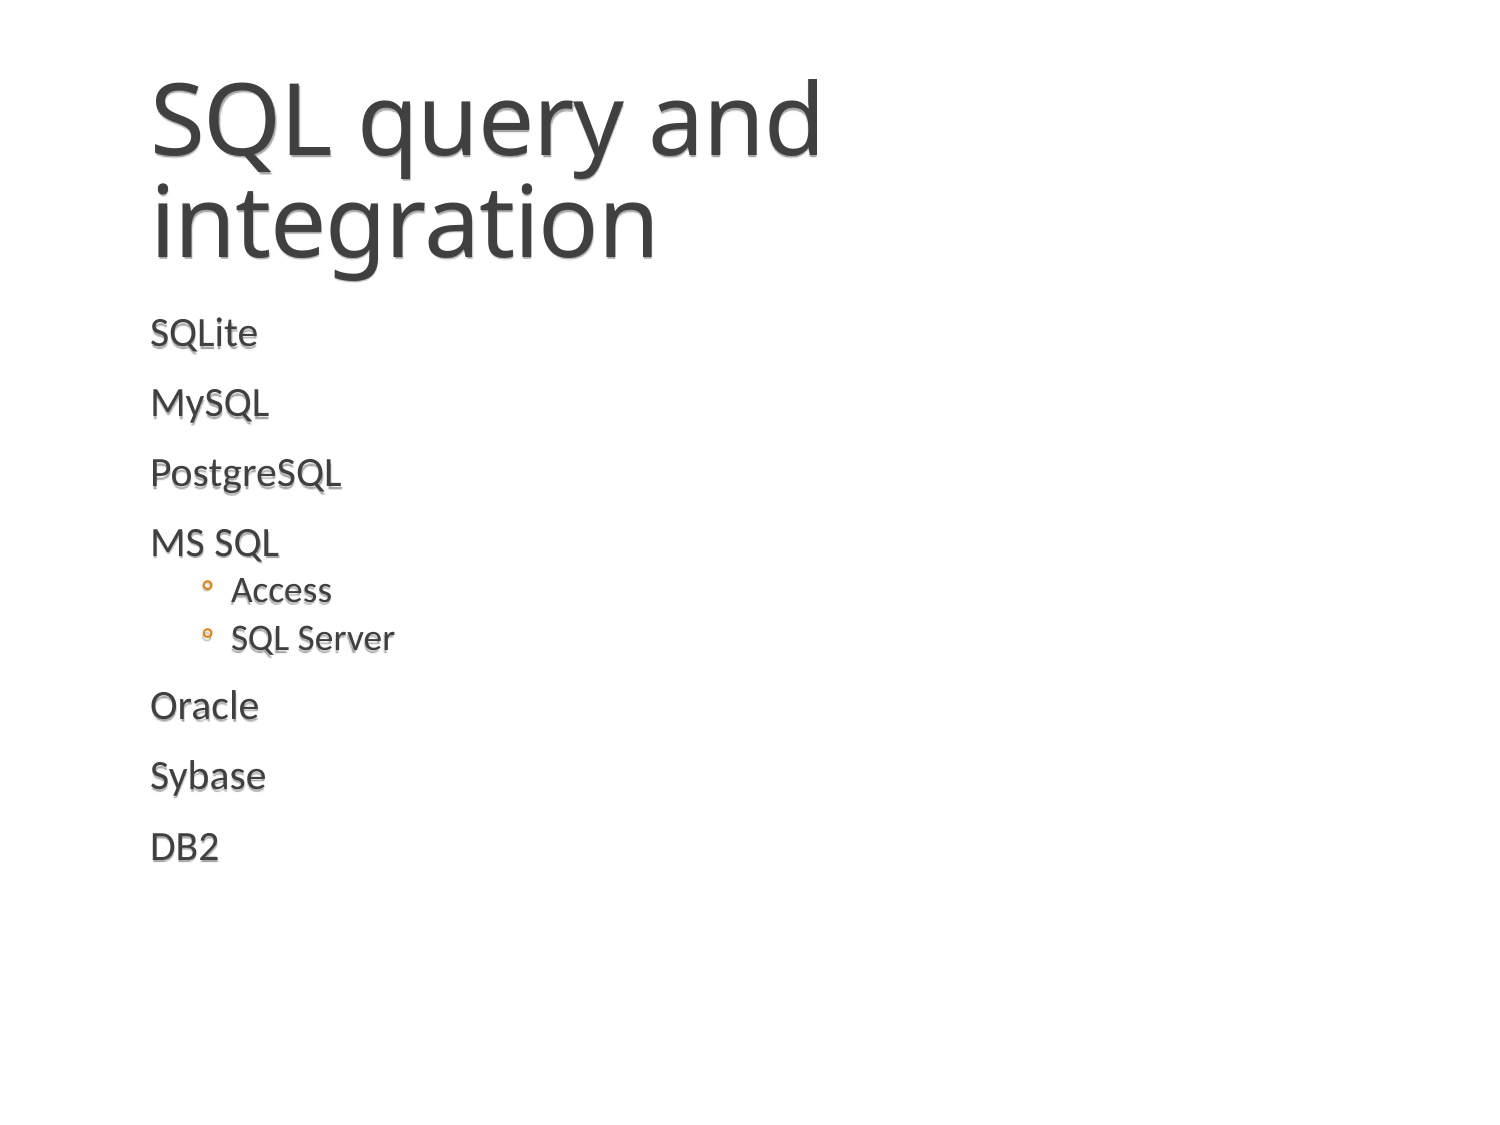

# SQL query and integration
SQLite
MySQL
PostgreSQL
MS SQL
Access
SQL Server
Oracle
Sybase
DB2
Copyright © Ricci IEONG for UST training 2024
39